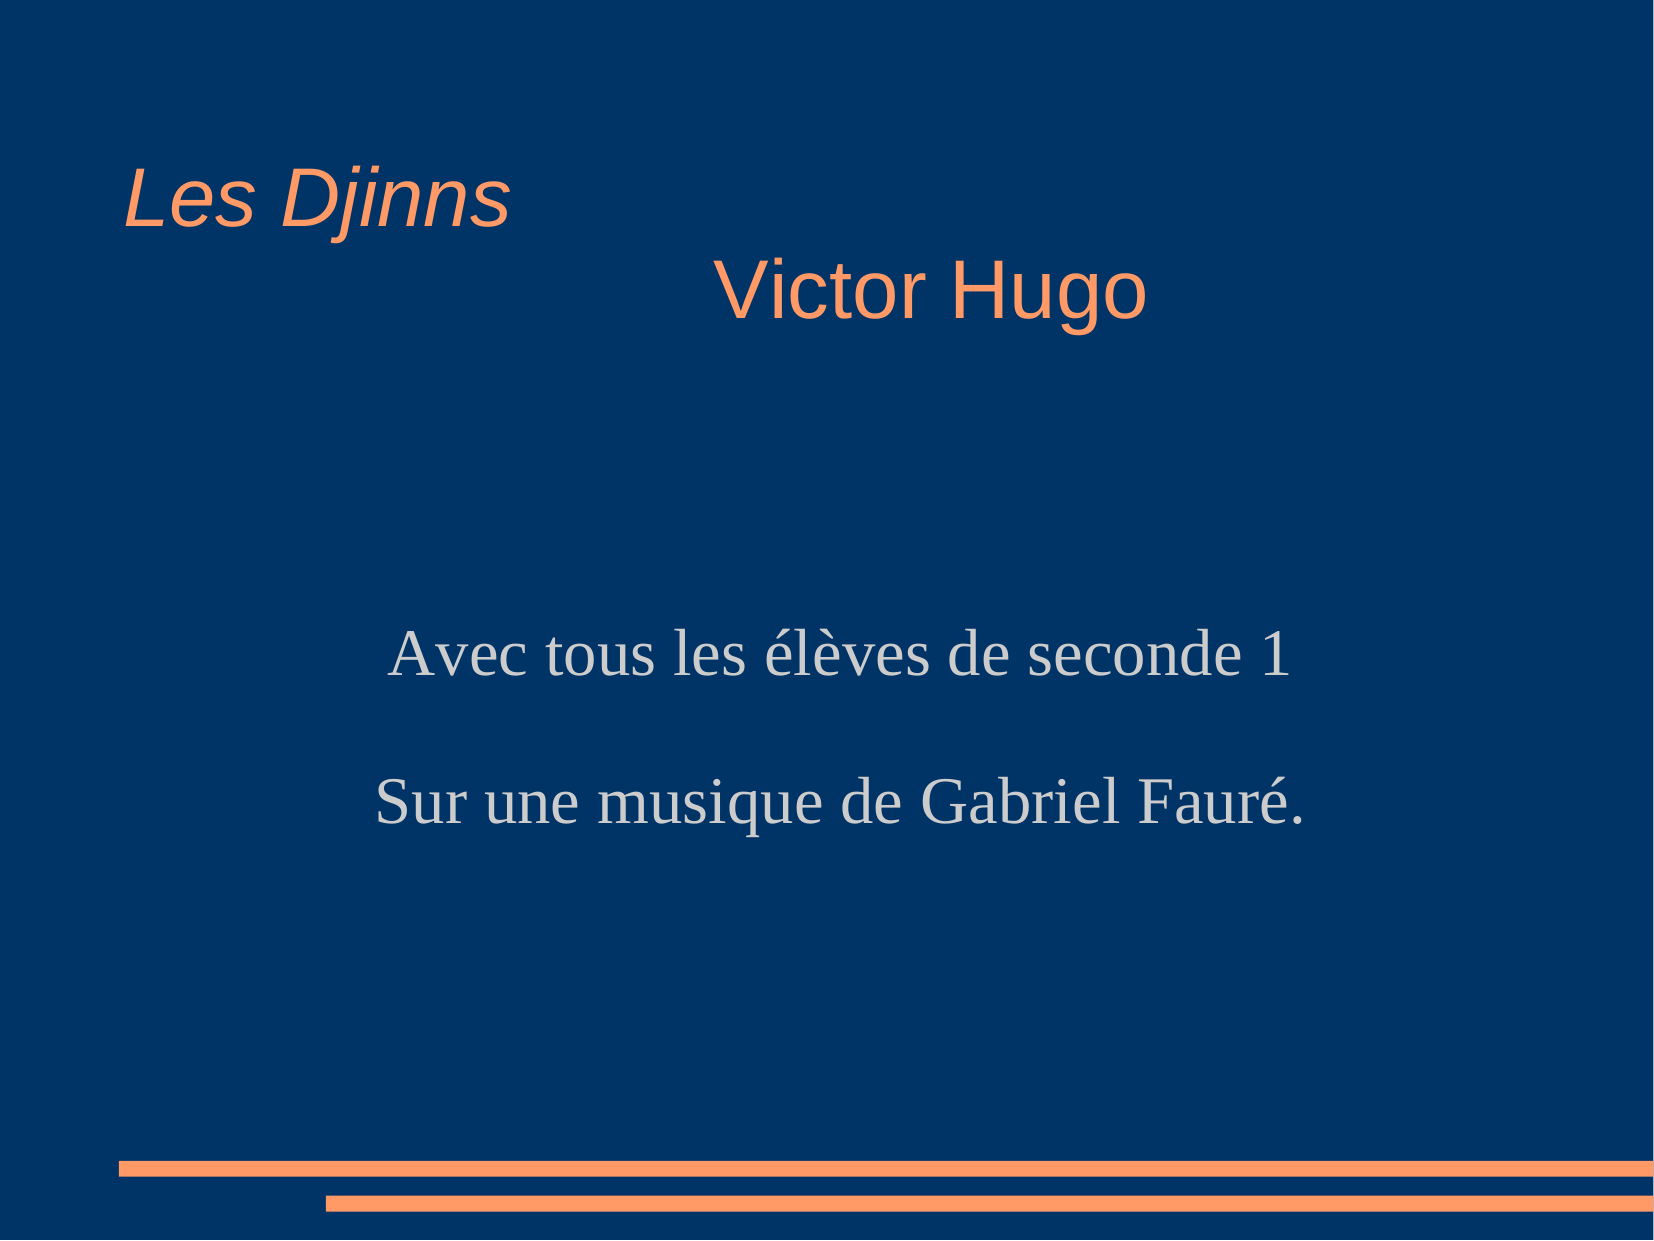

# Les Djinns Victor Hugo
Avec tous les élèves de seconde 1
Sur une musique de Gabriel Fauré.